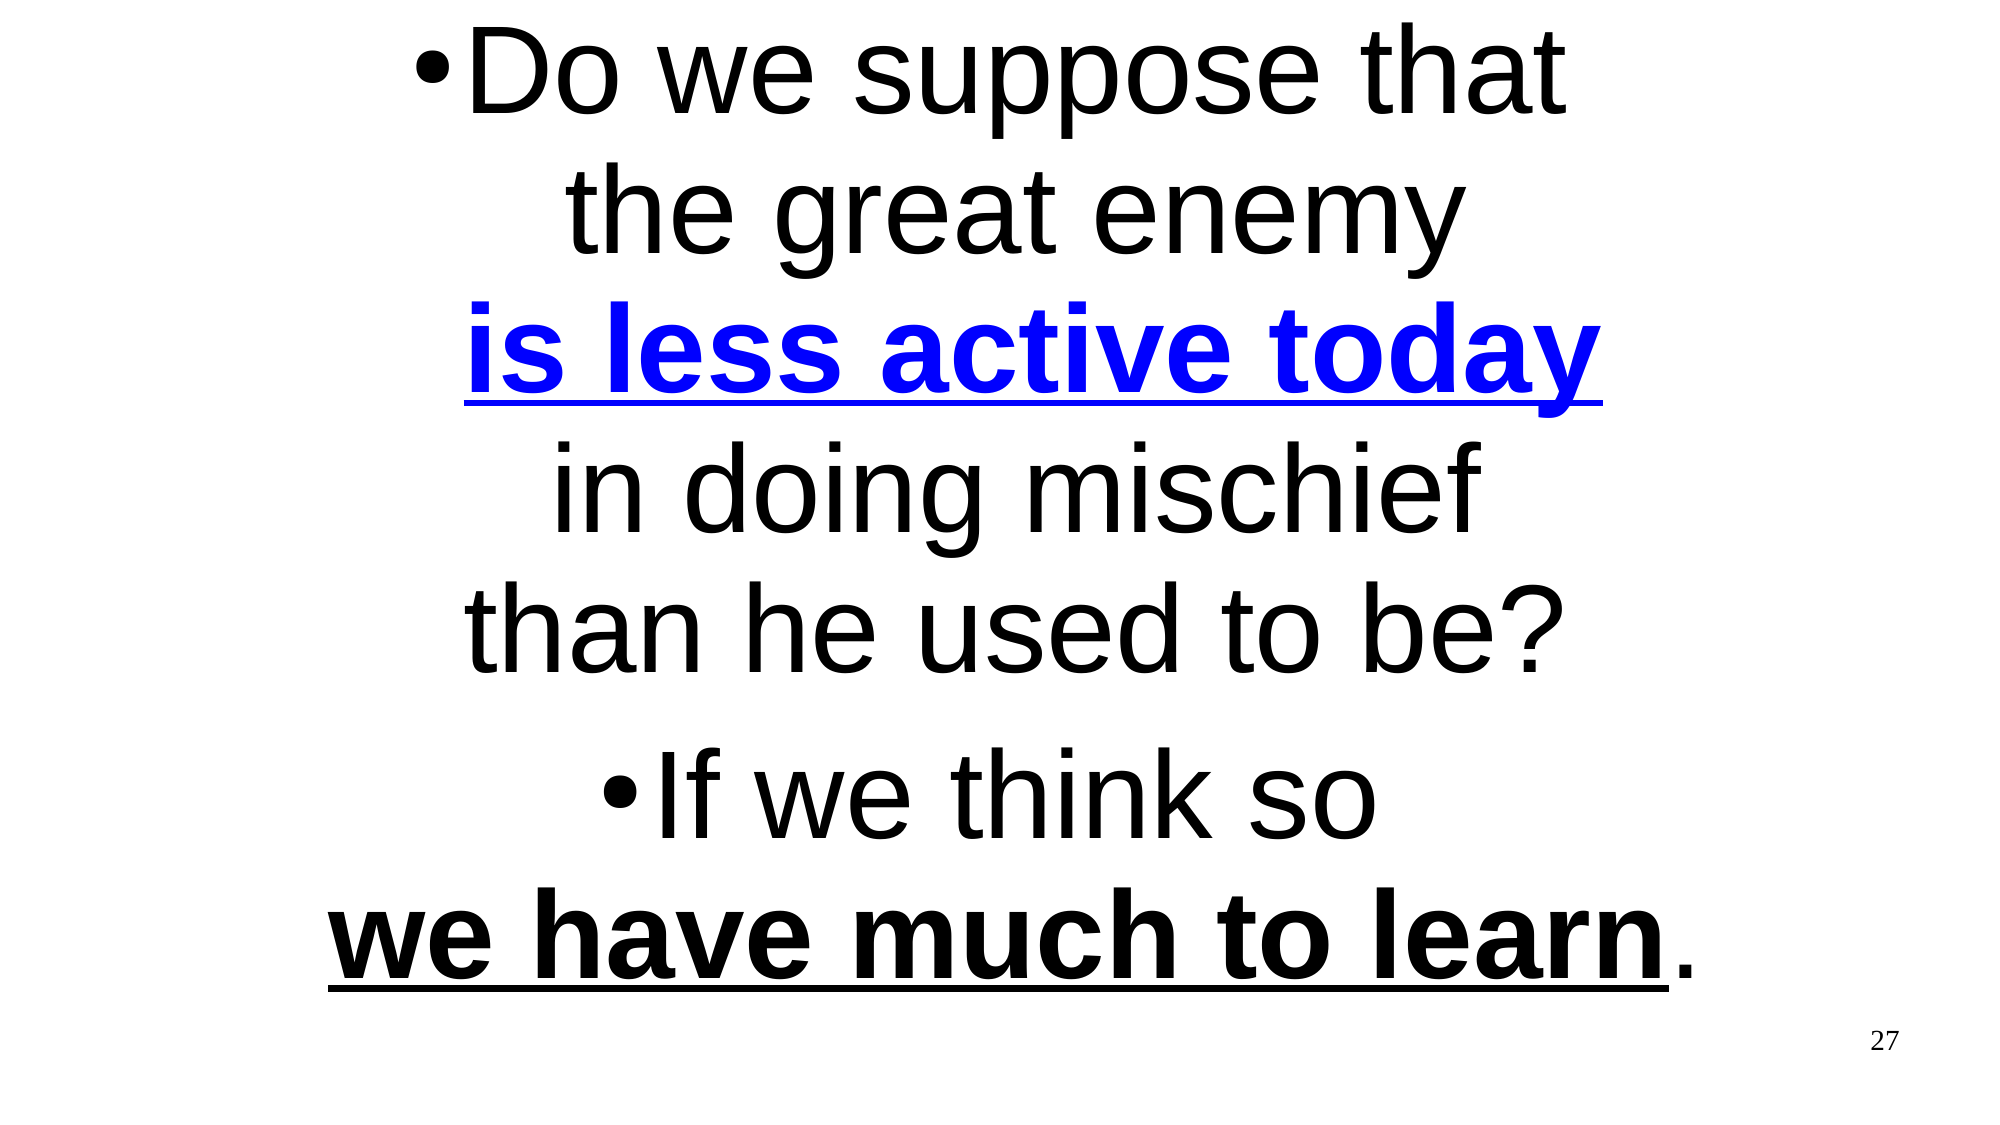

# Do we suppose that the great enemy is less active today in doing mischief than he used to be?
If we think so
we have much to learn.
27